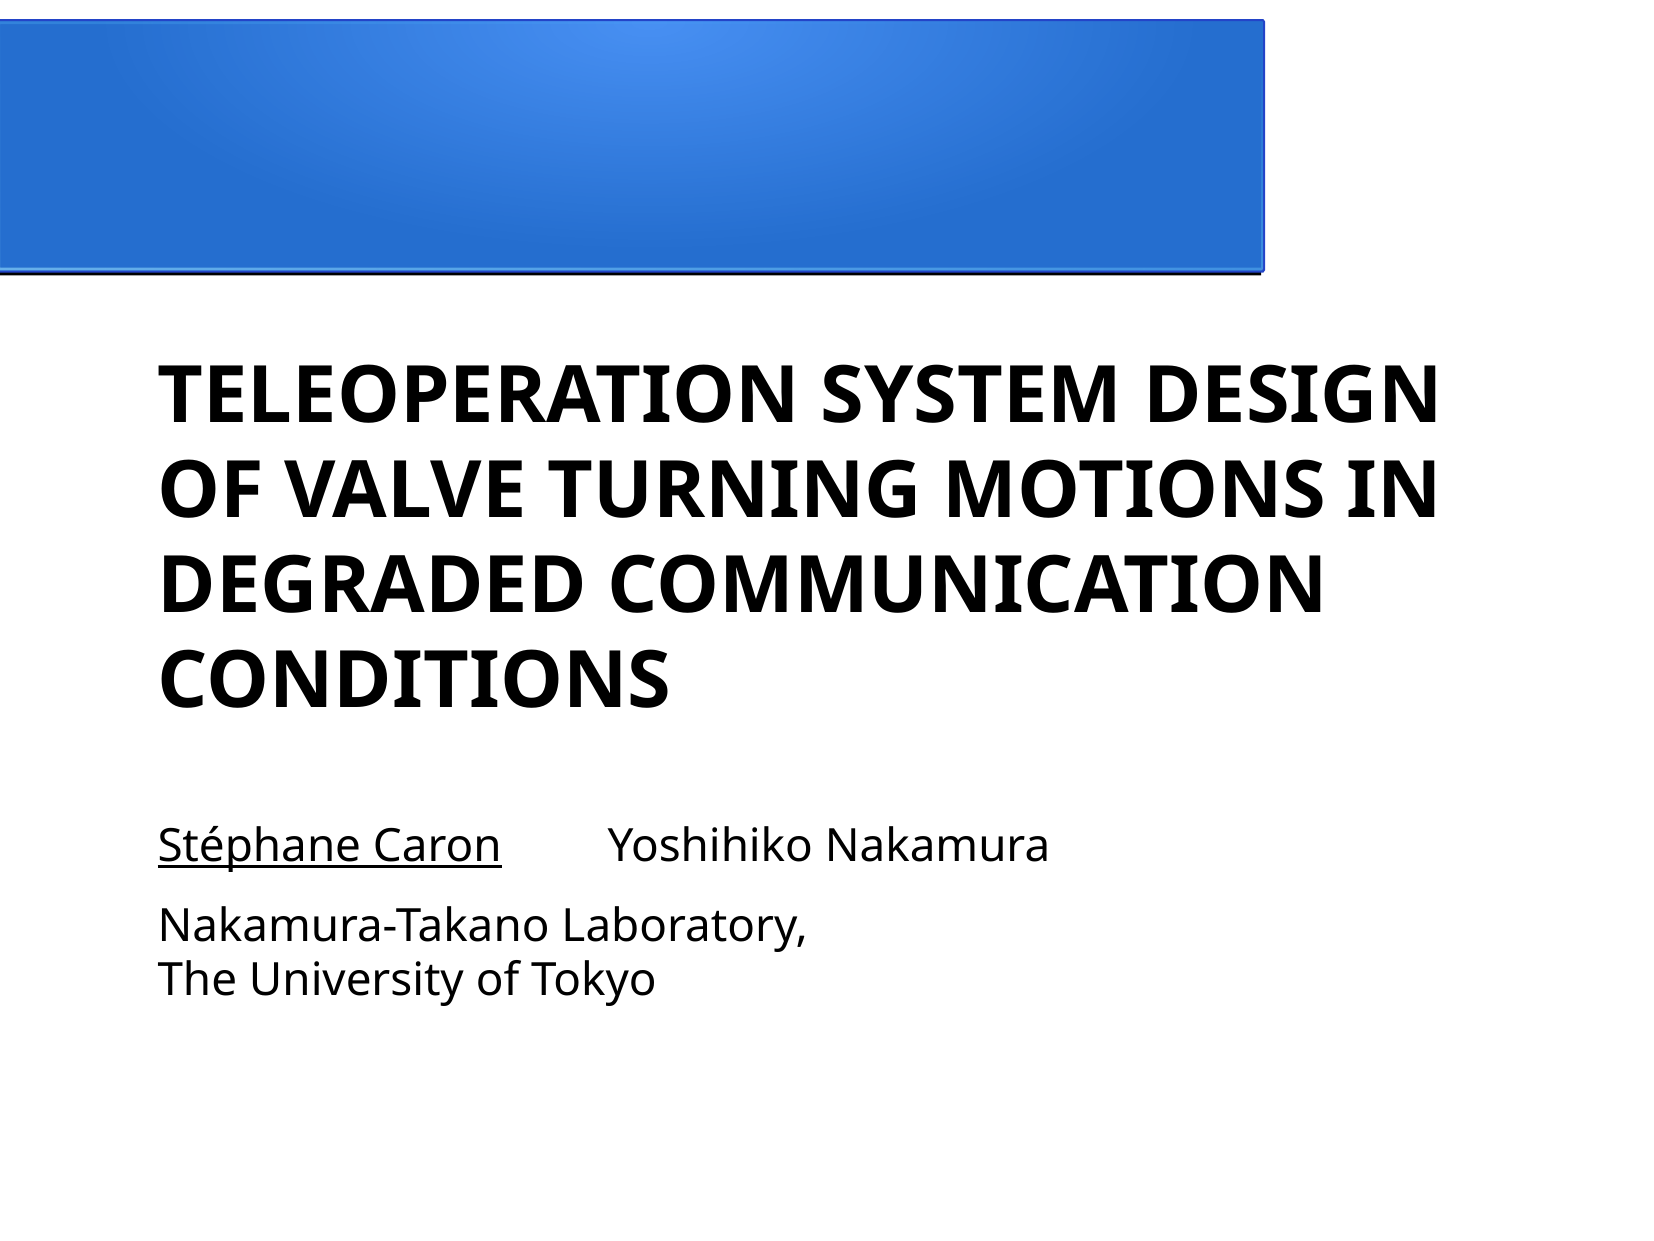

# Teleoperation System Design of Valve Turning Motions in Degraded Communication Conditions
Stéphane Caron		Yoshihiko Nakamura
Nakamura-Takano Laboratory,
The University of Tokyo